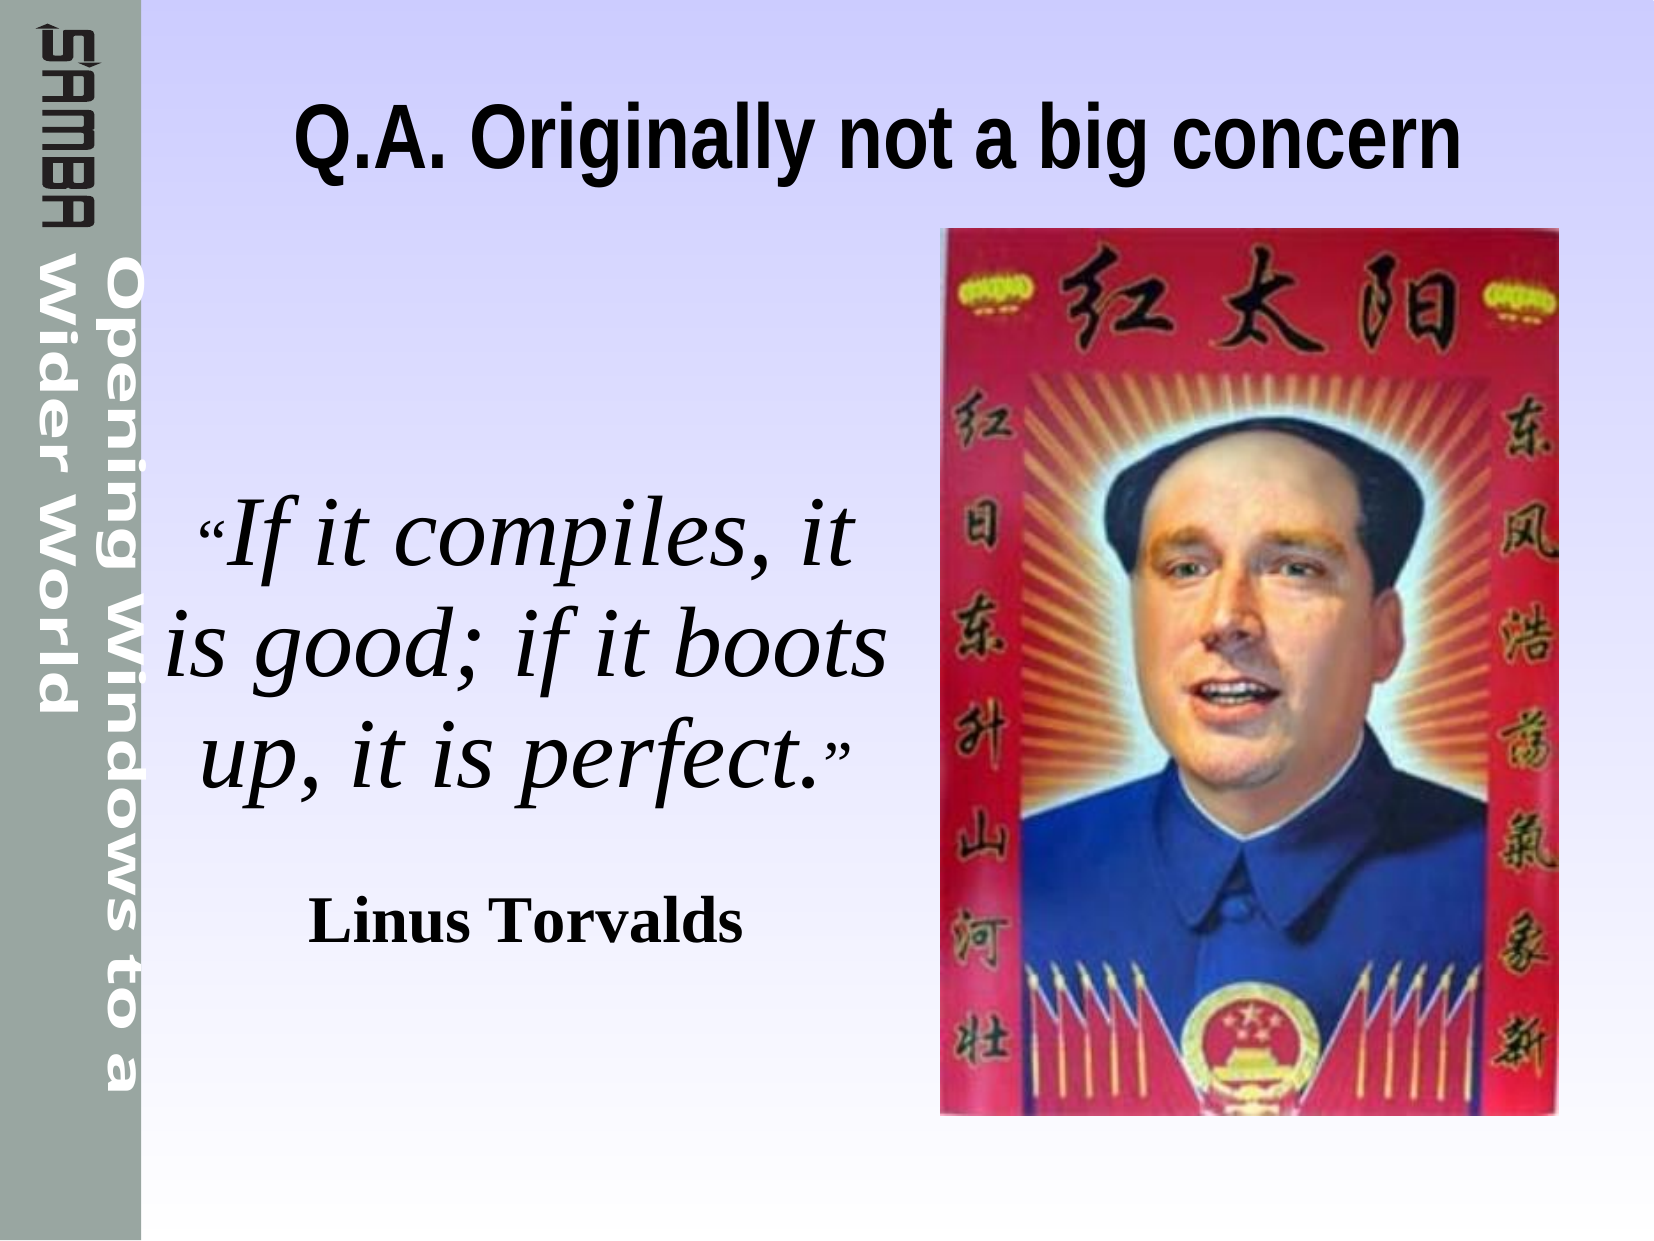

# Q.A. Originally not a big concern
“If it compiles, it is good; if it boots up, it is perfect.”
Linus Torvalds